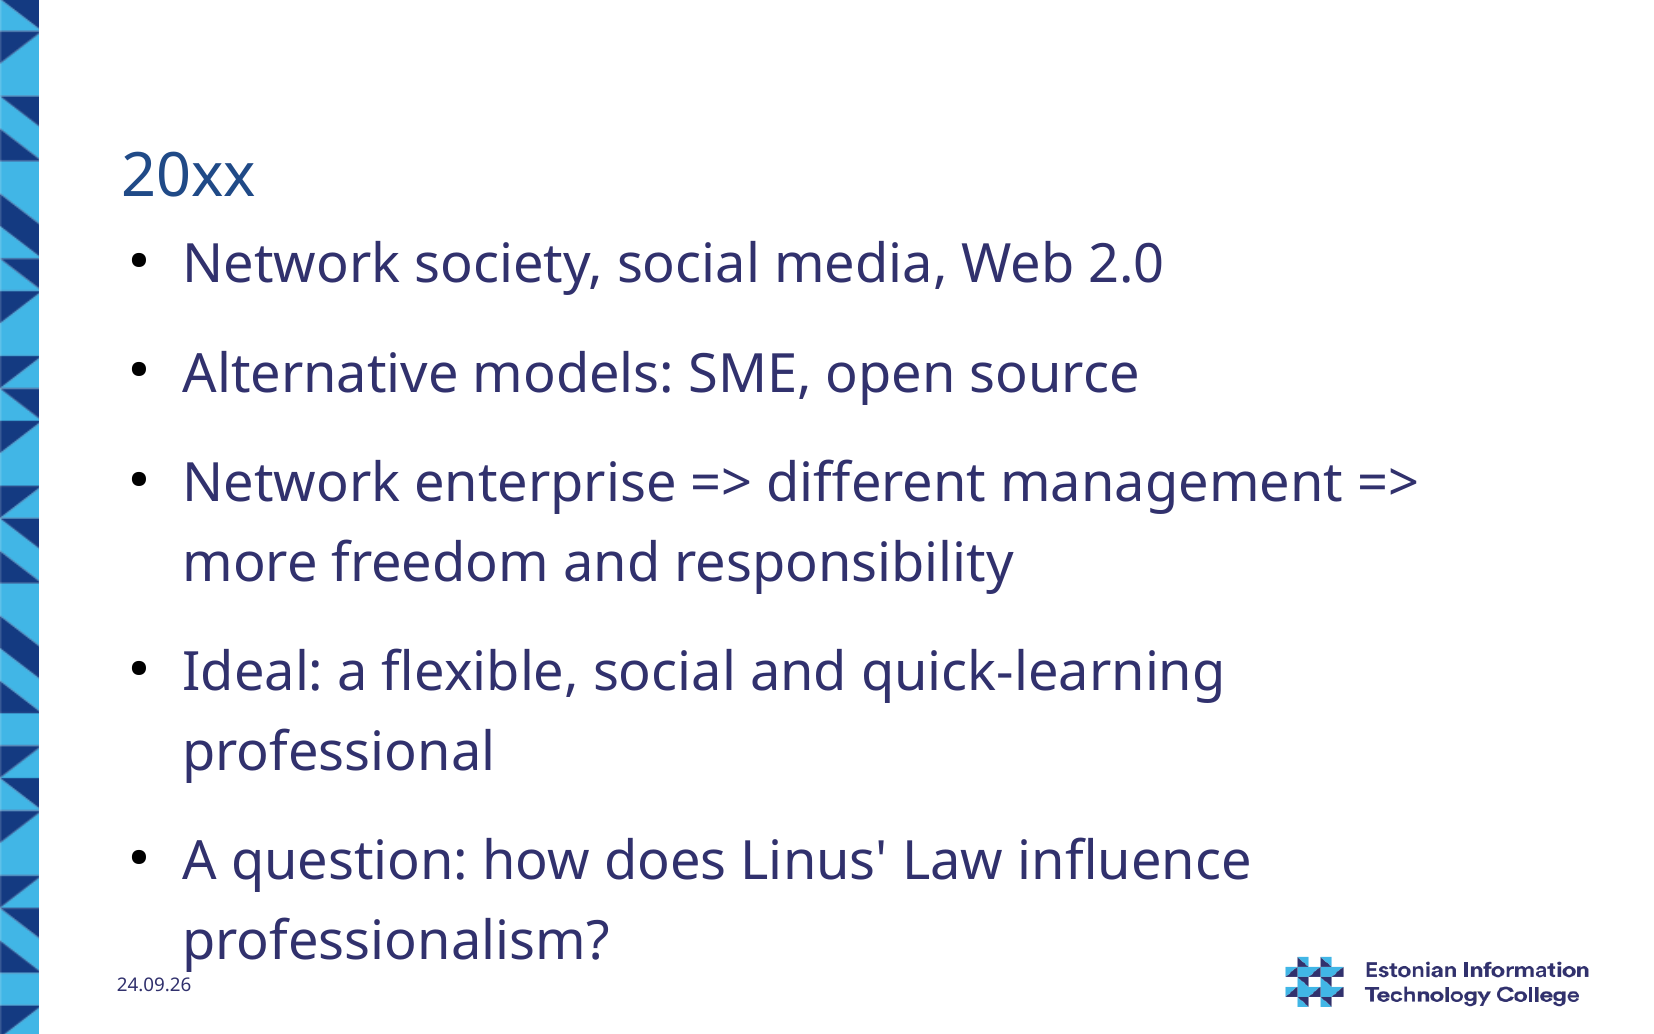

# 20xx
Network society, social media, Web 2.0
Alternative models: SME, open source
Network enterprise => different management => more freedom and responsibility
Ideal: a flexible, social and quick-learning professional
A question: how does Linus' Law influence professionalism?